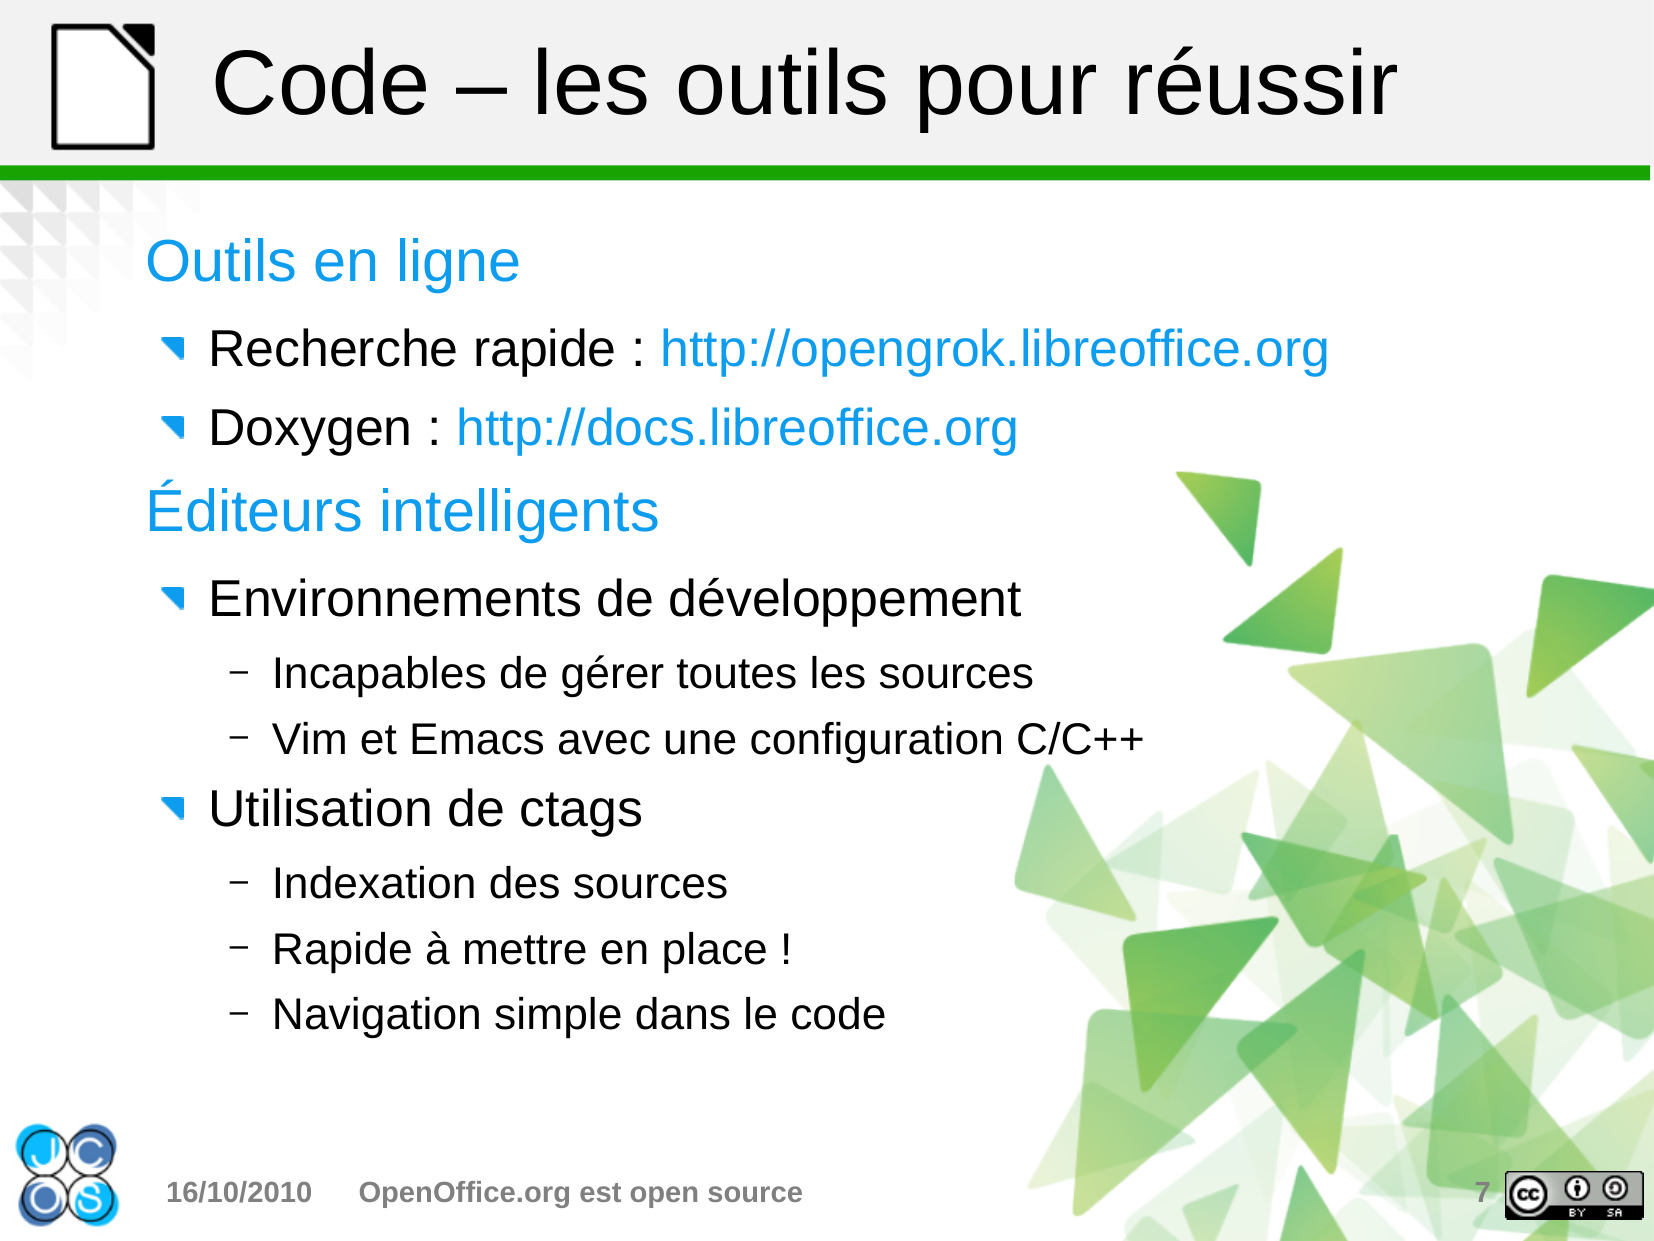

# Code – les outils pour réussir
Outils en ligne
Recherche rapide : http://opengrok.libreoffice.org
Doxygen : http://docs.libreoffice.org
Éditeurs intelligents
Environnements de développement
Incapables de gérer toutes les sources
Vim et Emacs avec une configuration C/C++
Utilisation de ctags
Indexation des sources
Rapide à mettre en place !
Navigation simple dans le code
16/10/2010
OpenOffice.org est open source
7